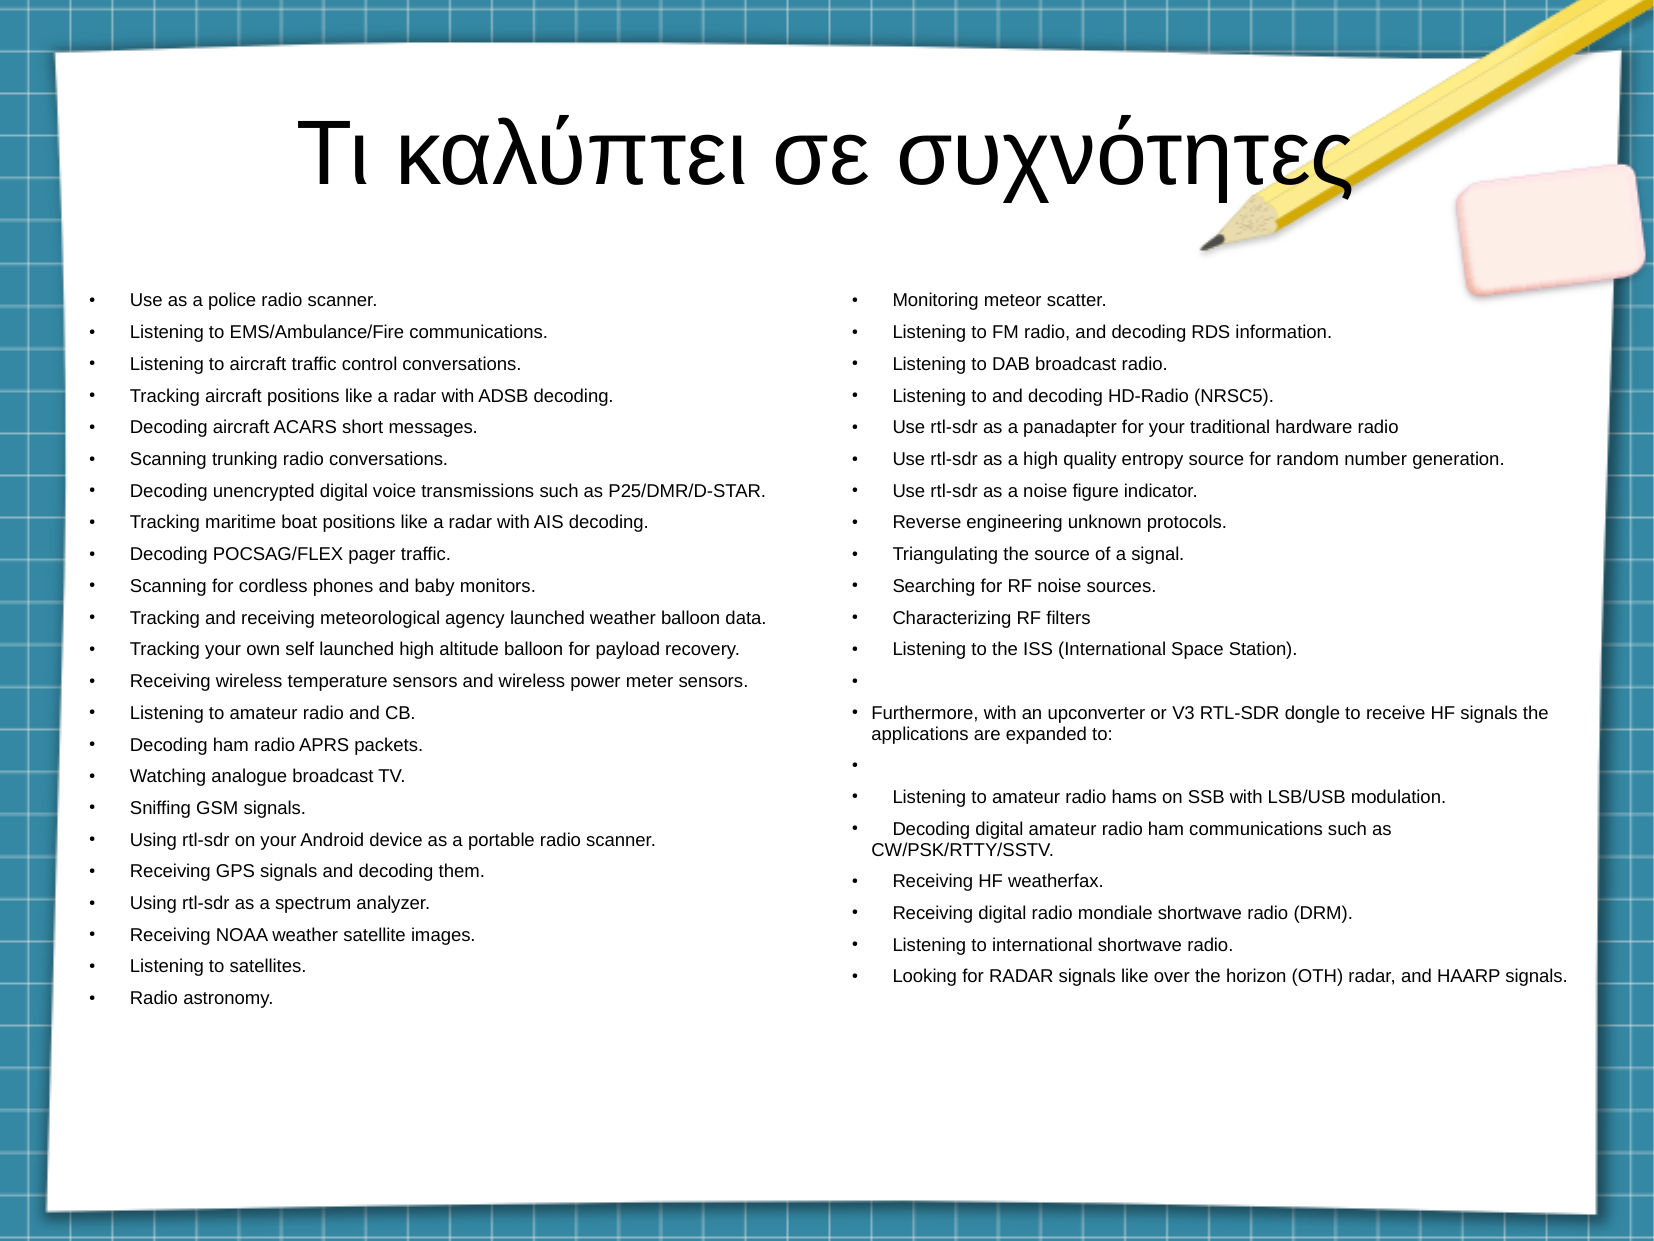

# Τι καλύπτει σε συχνότητες
 Use as a police radio scanner.
 Listening to EMS/Ambulance/Fire communications.
 Listening to aircraft traffic control conversations.
 Tracking aircraft positions like a radar with ADSB decoding.
 Decoding aircraft ACARS short messages.
 Scanning trunking radio conversations.
 Decoding unencrypted digital voice transmissions such as P25/DMR/D-STAR.
 Tracking maritime boat positions like a radar with AIS decoding.
 Decoding POCSAG/FLEX pager traffic.
 Scanning for cordless phones and baby monitors.
 Tracking and receiving meteorological agency launched weather balloon data.
 Tracking your own self launched high altitude balloon for payload recovery.
 Receiving wireless temperature sensors and wireless power meter sensors.
 Listening to amateur radio and CB.
 Decoding ham radio APRS packets.
 Watching analogue broadcast TV.
 Sniffing GSM signals.
 Using rtl-sdr on your Android device as a portable radio scanner.
 Receiving GPS signals and decoding them.
 Using rtl-sdr as a spectrum analyzer.
 Receiving NOAA weather satellite images.
 Listening to satellites.
 Radio astronomy.
 Monitoring meteor scatter.
 Listening to FM radio, and decoding RDS information.
 Listening to DAB broadcast radio.
 Listening to and decoding HD-Radio (NRSC5).
 Use rtl-sdr as a panadapter for your traditional hardware radio
 Use rtl-sdr as a high quality entropy source for random number generation.
 Use rtl-sdr as a noise figure indicator.
 Reverse engineering unknown protocols.
 Triangulating the source of a signal.
 Searching for RF noise sources.
 Characterizing RF filters
 Listening to the ISS (International Space Station).
Furthermore, with an upconverter or V3 RTL-SDR dongle to receive HF signals the applications are expanded to:
 Listening to amateur radio hams on SSB with LSB/USB modulation.
 Decoding digital amateur radio ham communications such as CW/PSK/RTTY/SSTV.
 Receiving HF weatherfax.
 Receiving digital radio mondiale shortwave radio (DRM).
 Listening to international shortwave radio.
 Looking for RADAR signals like over the horizon (OTH) radar, and HAARP signals.